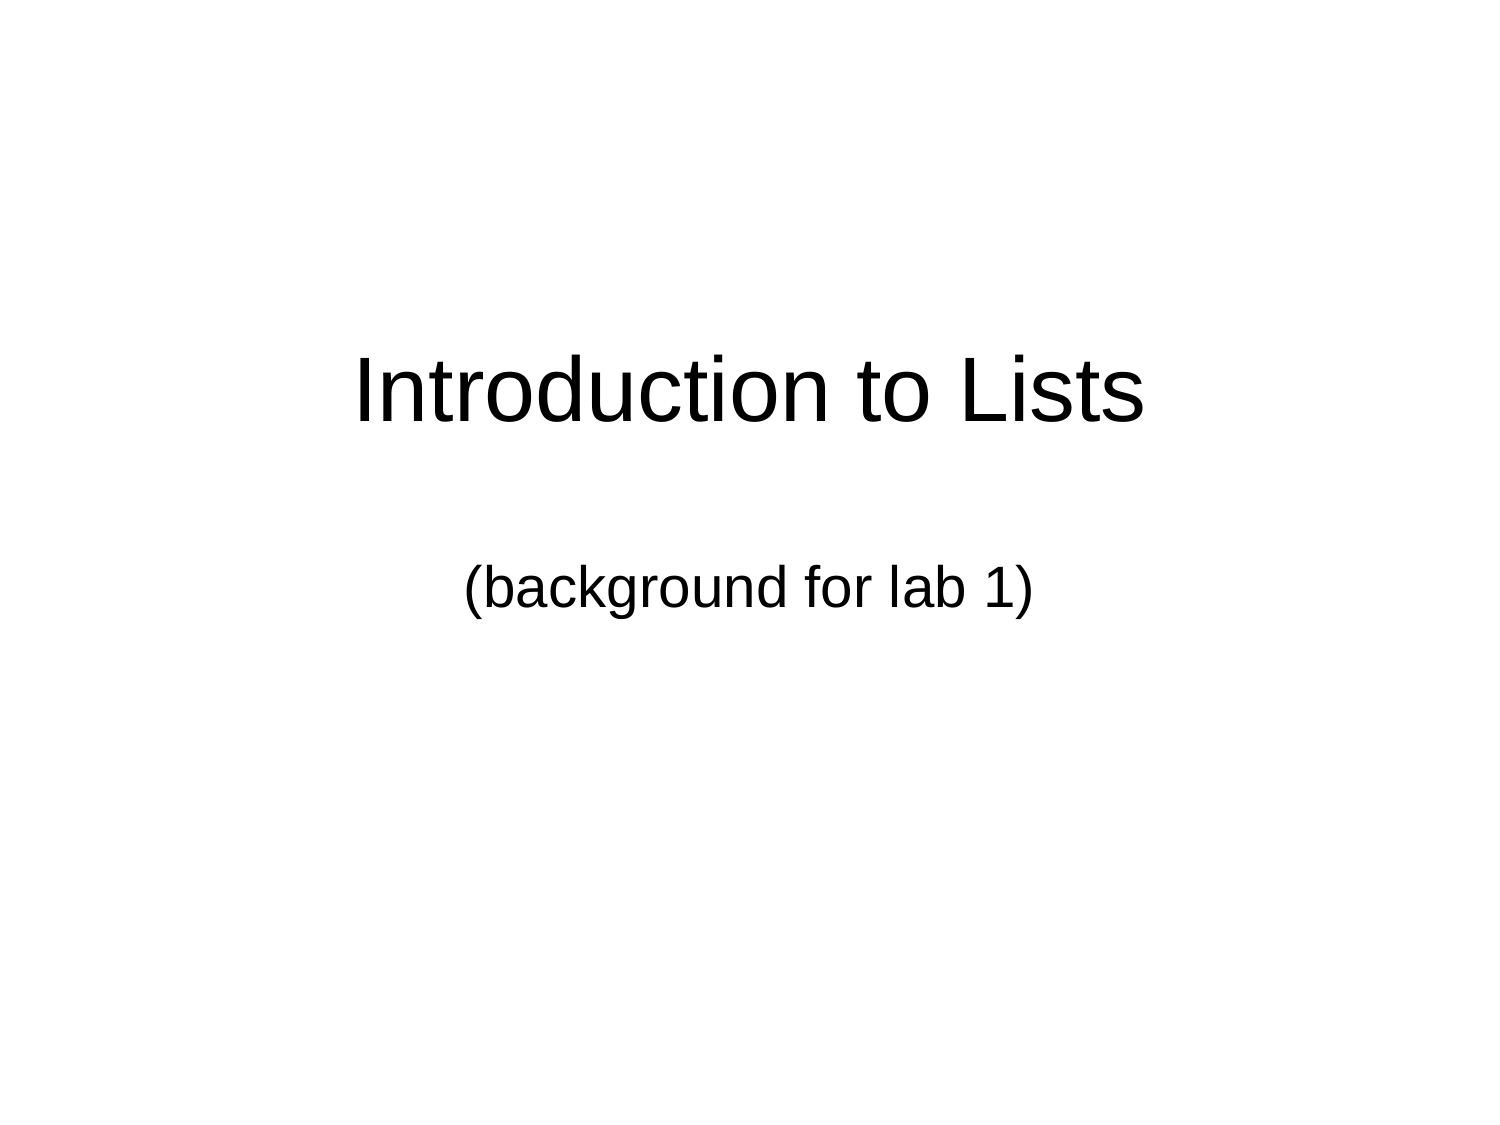

# Introduction to Lists (background for lab 1)